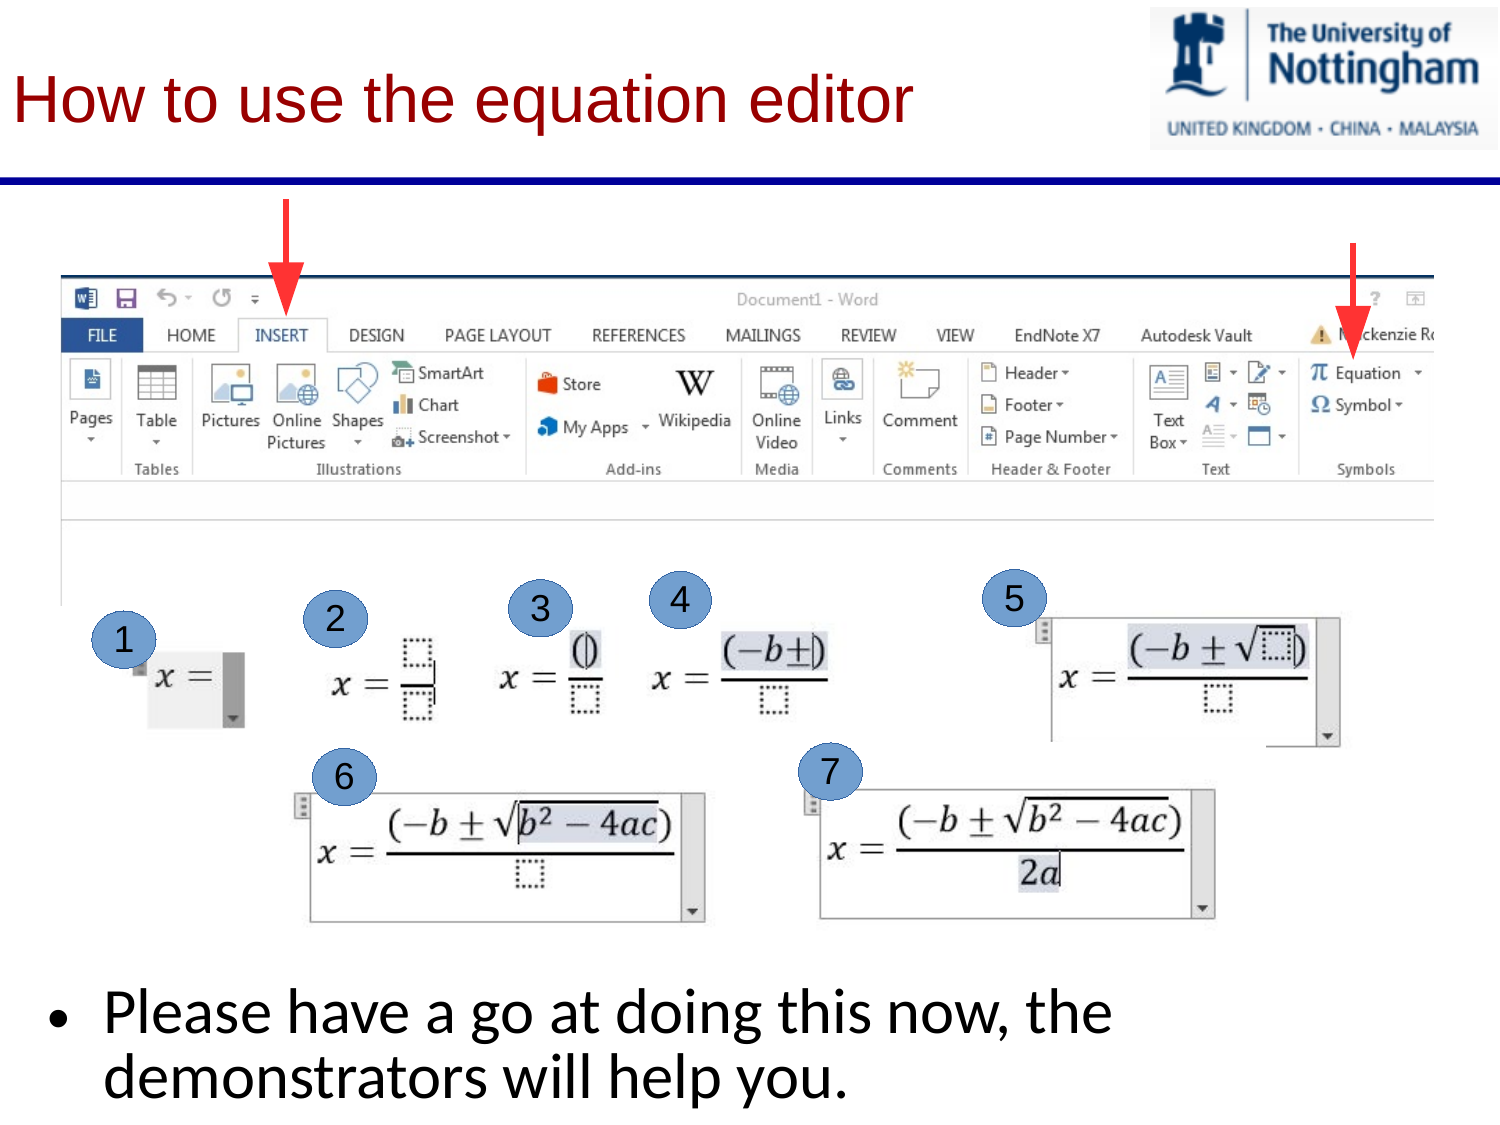

# How to use the equation editor
5
4
3
2
1
7
6
Please have a go at doing this now, the demonstrators will help you.